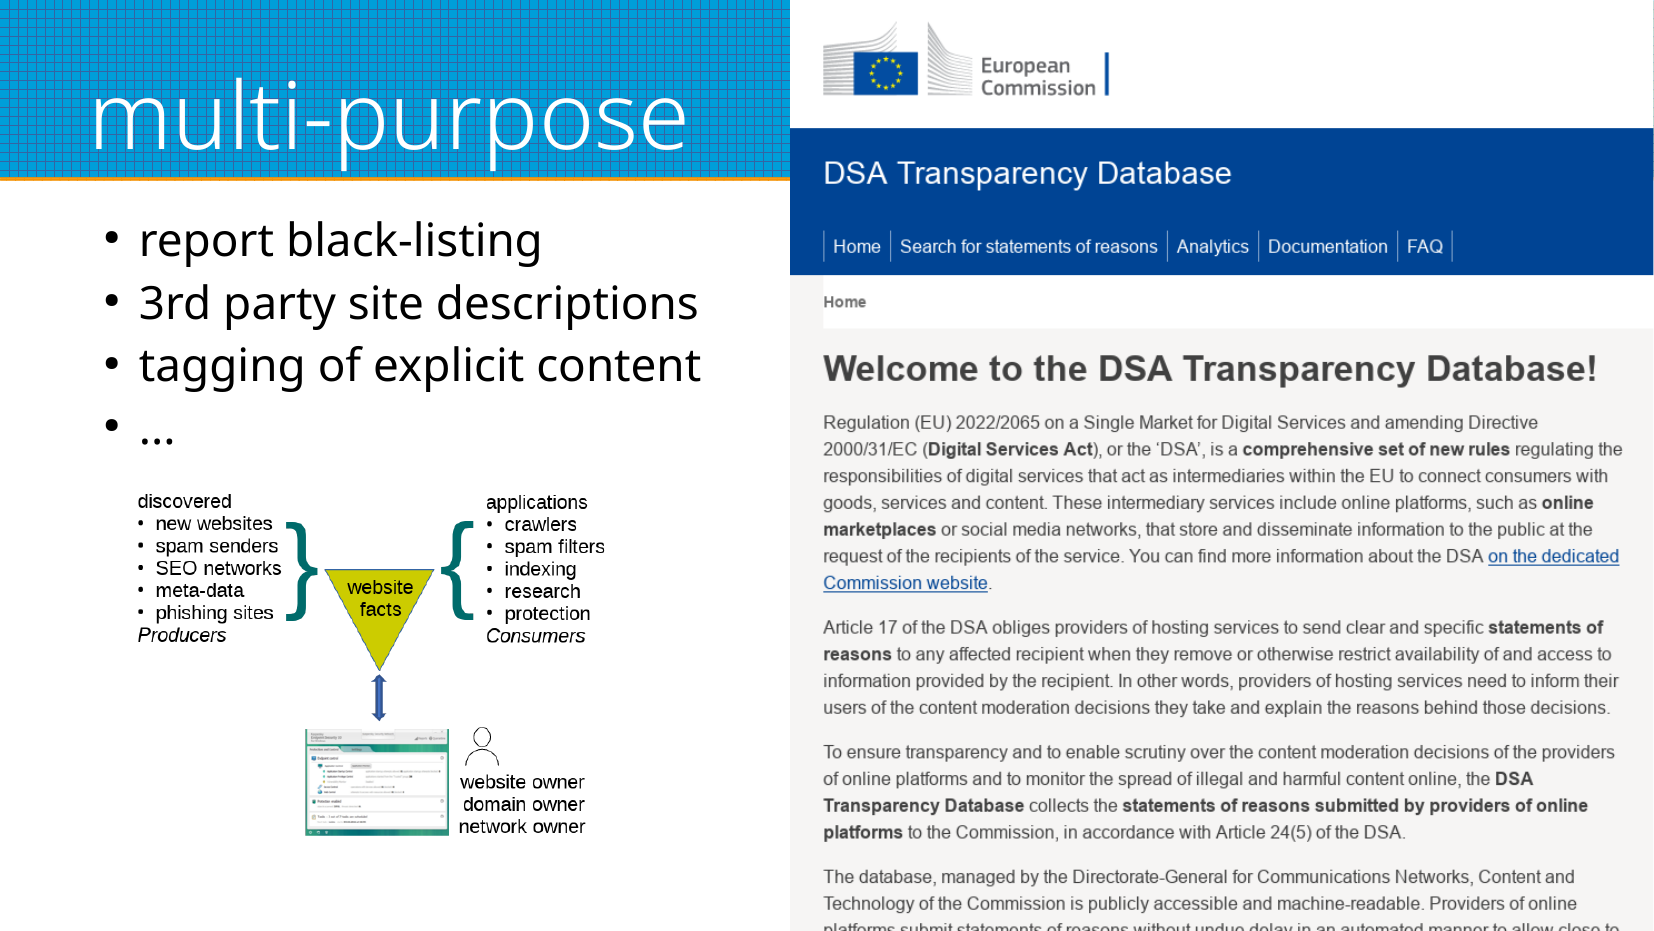

# multi-purpose
report black-listing
3rd party site descriptions
tagging of explicit content
...